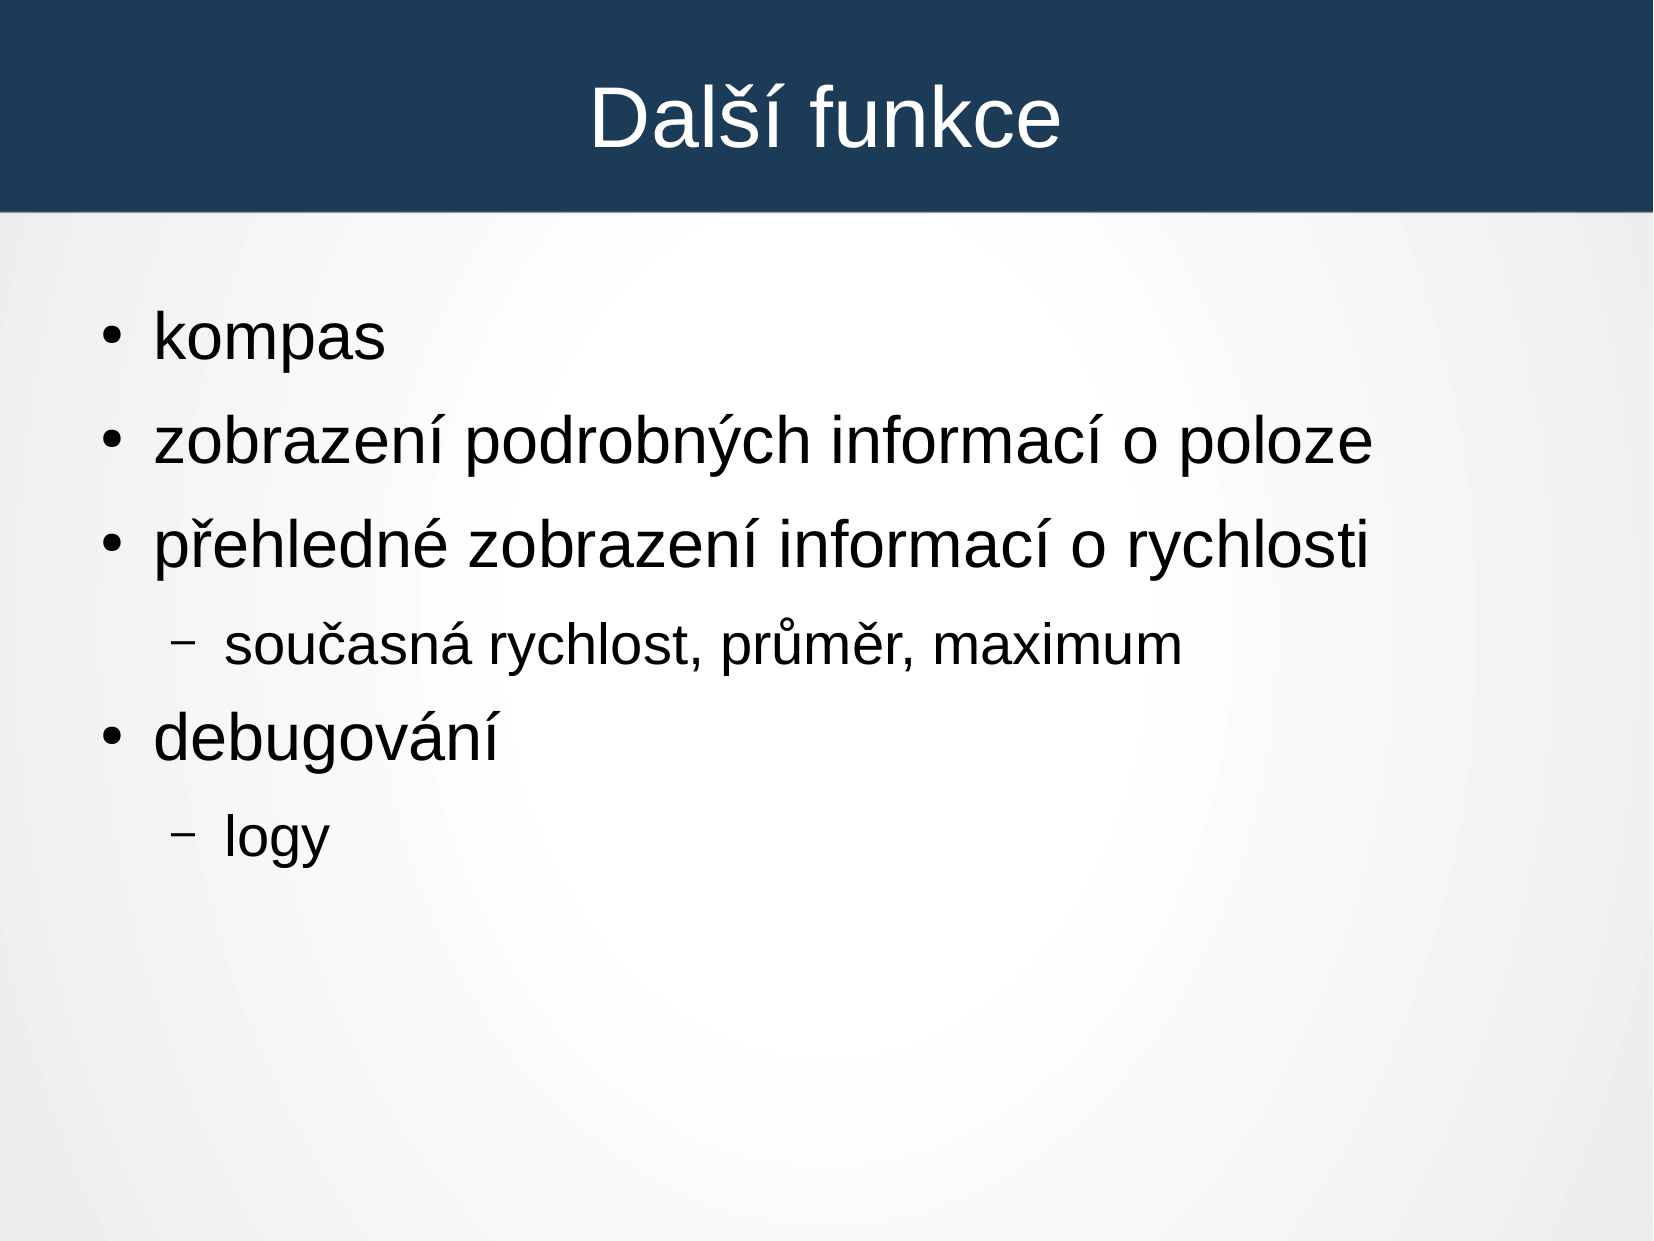

# Další funkce
kompas
zobrazení podrobných informací o poloze
přehledné zobrazení informací o rychlosti
současná rychlost, průměr, maximum
debugování
logy
12